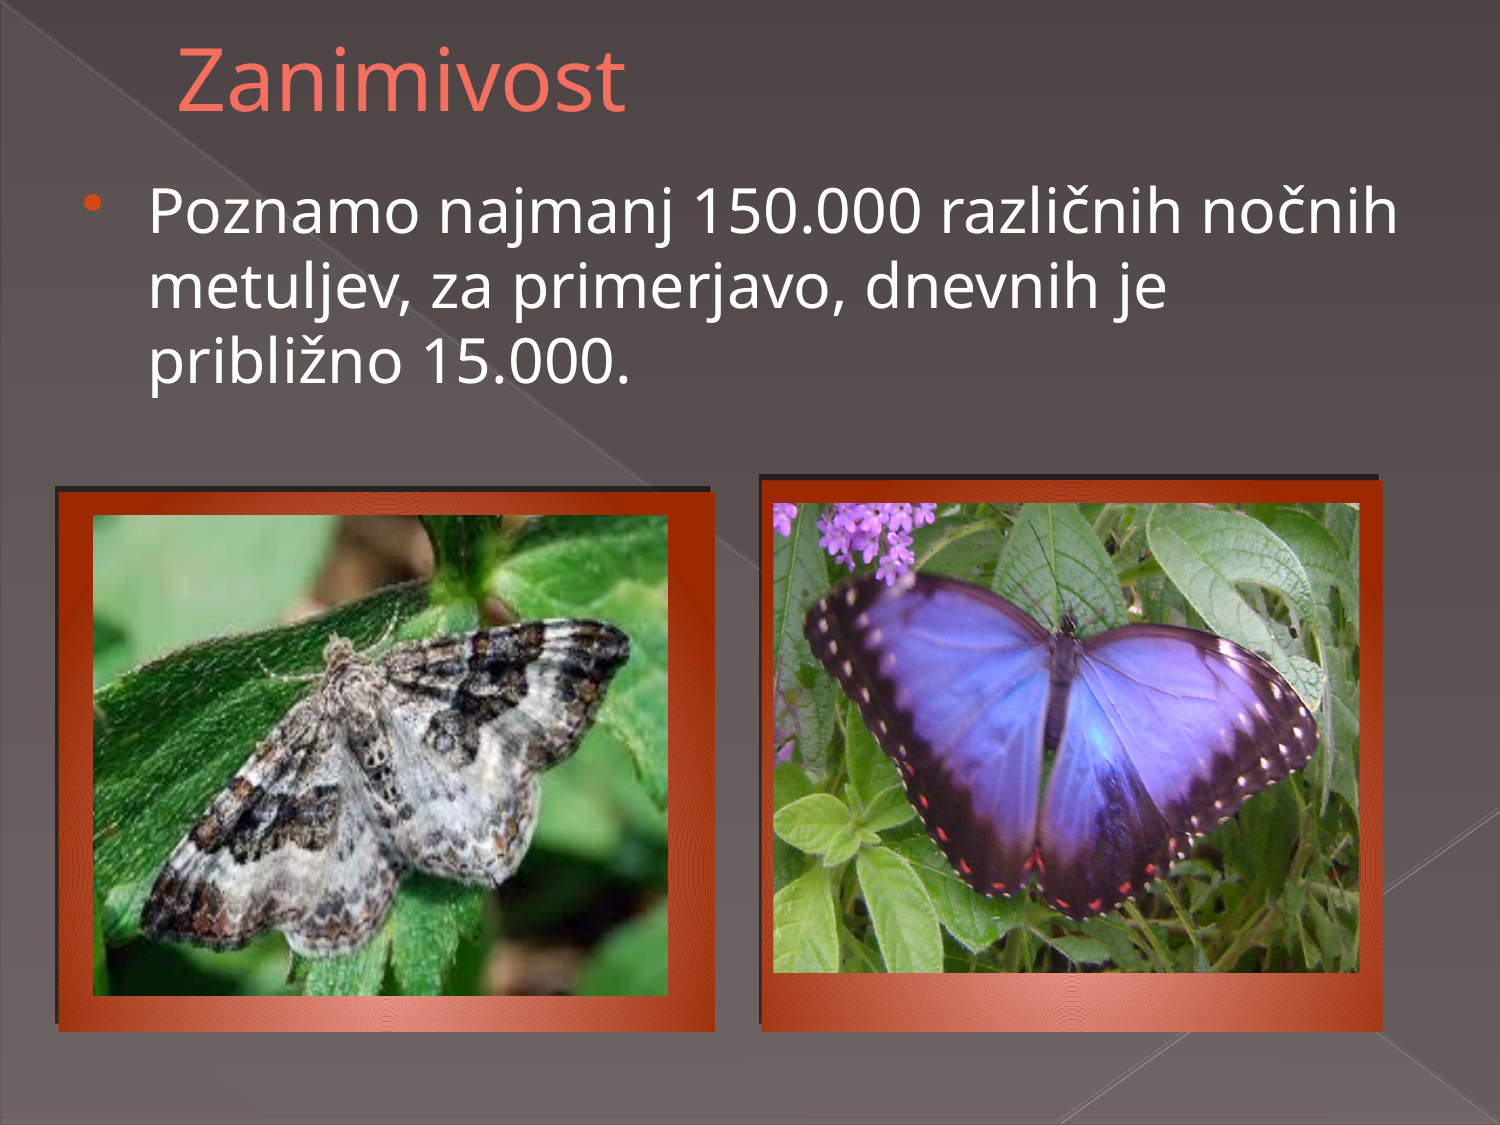

# Zanimivost
Poznamo najmanj 150.000 različnih nočnih metuljev, za primerjavo, dnevnih je približno 15.000.